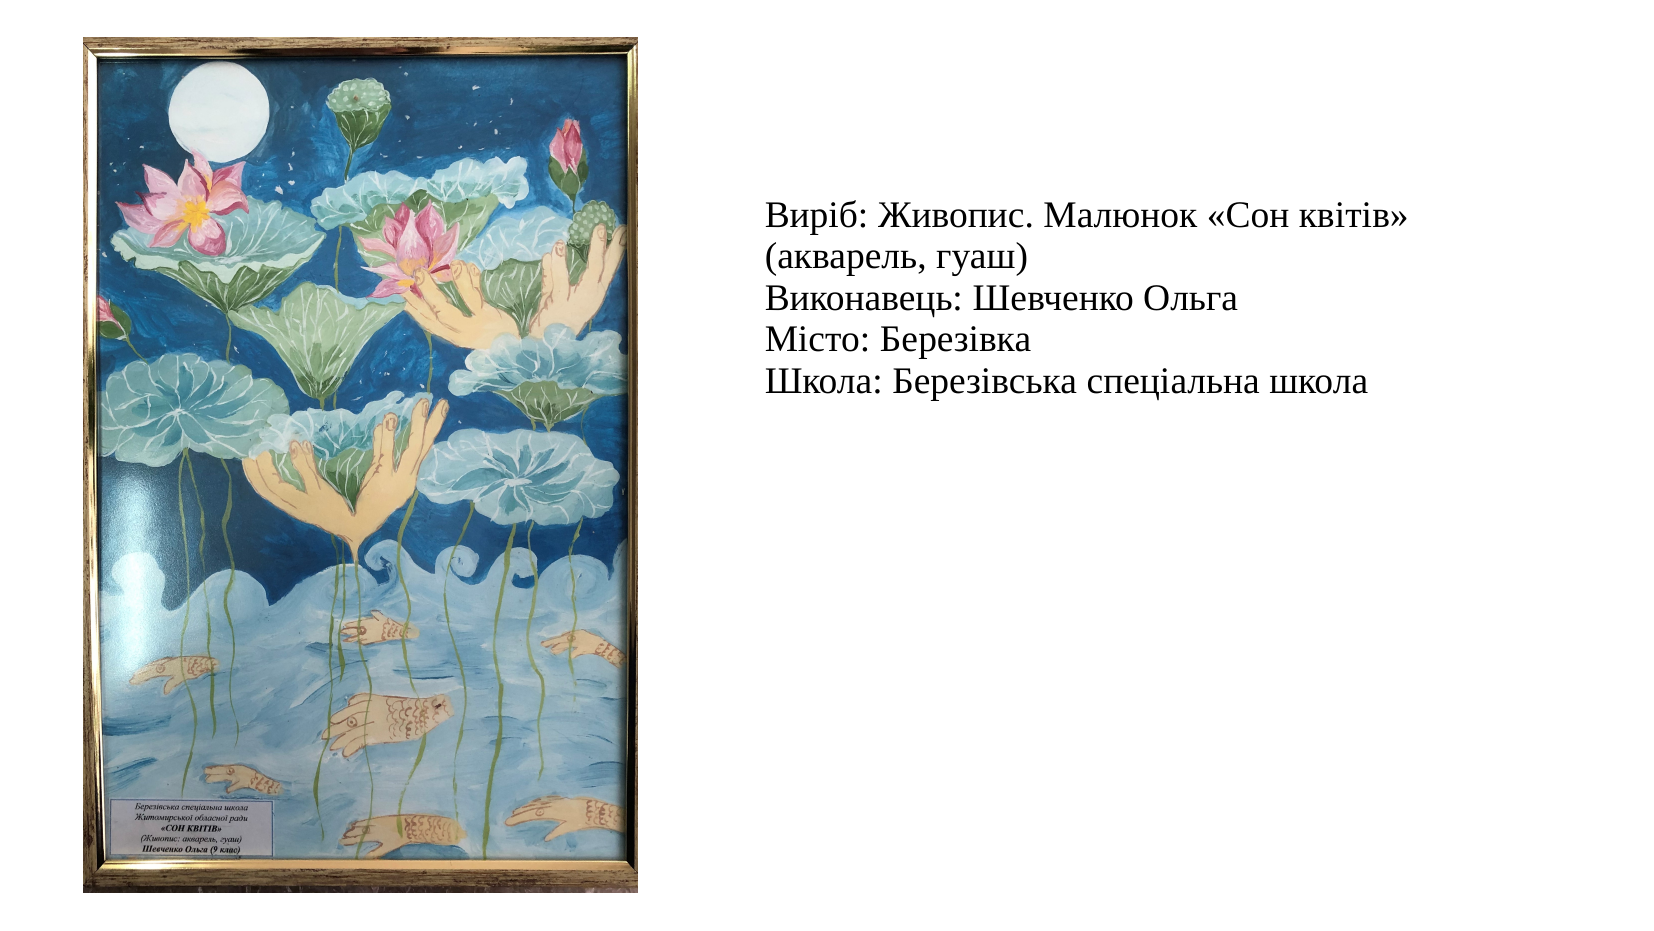

Виріб: Живопис. Малюнок «Сон квітів» (акварель, гуаш)
Виконавець: Шевченко Ольга
Місто: Березівка
Школа: Березівська спеціальна школа